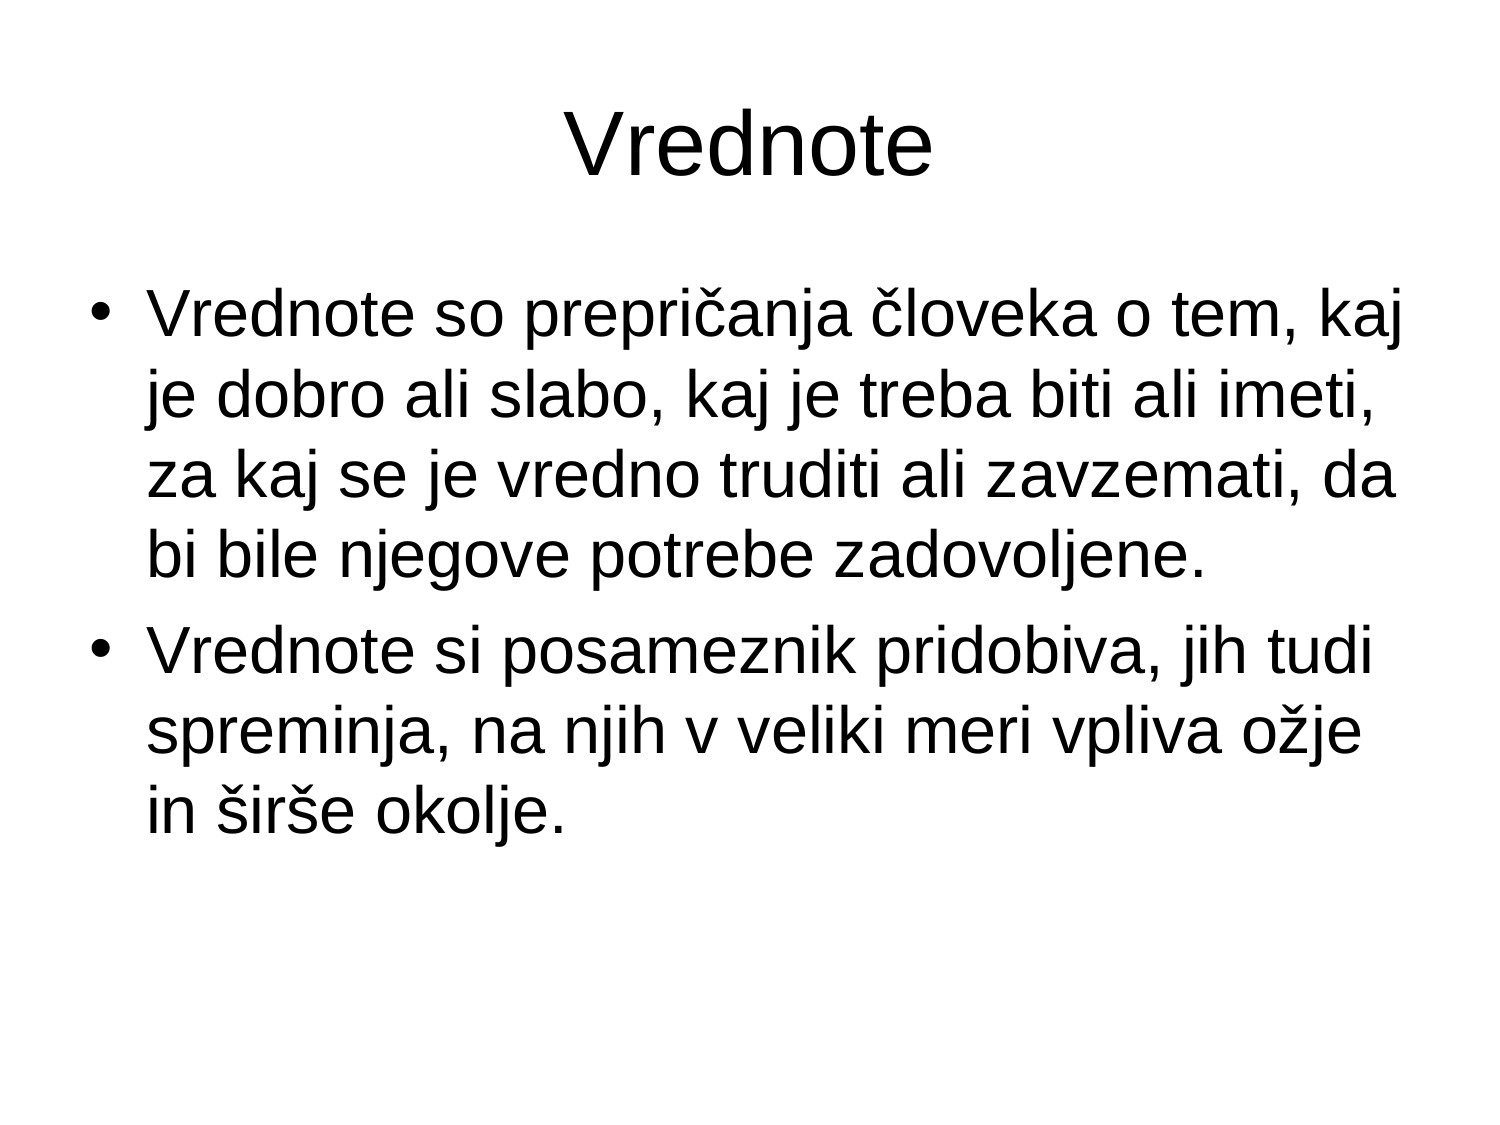

# Vrednote
Vrednote so prepričanja človeka o tem, kaj je dobro ali slabo, kaj je treba biti ali imeti, za kaj se je vredno truditi ali zavzemati, da bi bile njegove potrebe zadovoljene.
Vrednote si posameznik pridobiva, jih tudi spreminja, na njih v veliki meri vpliva ožje in širše okolje.